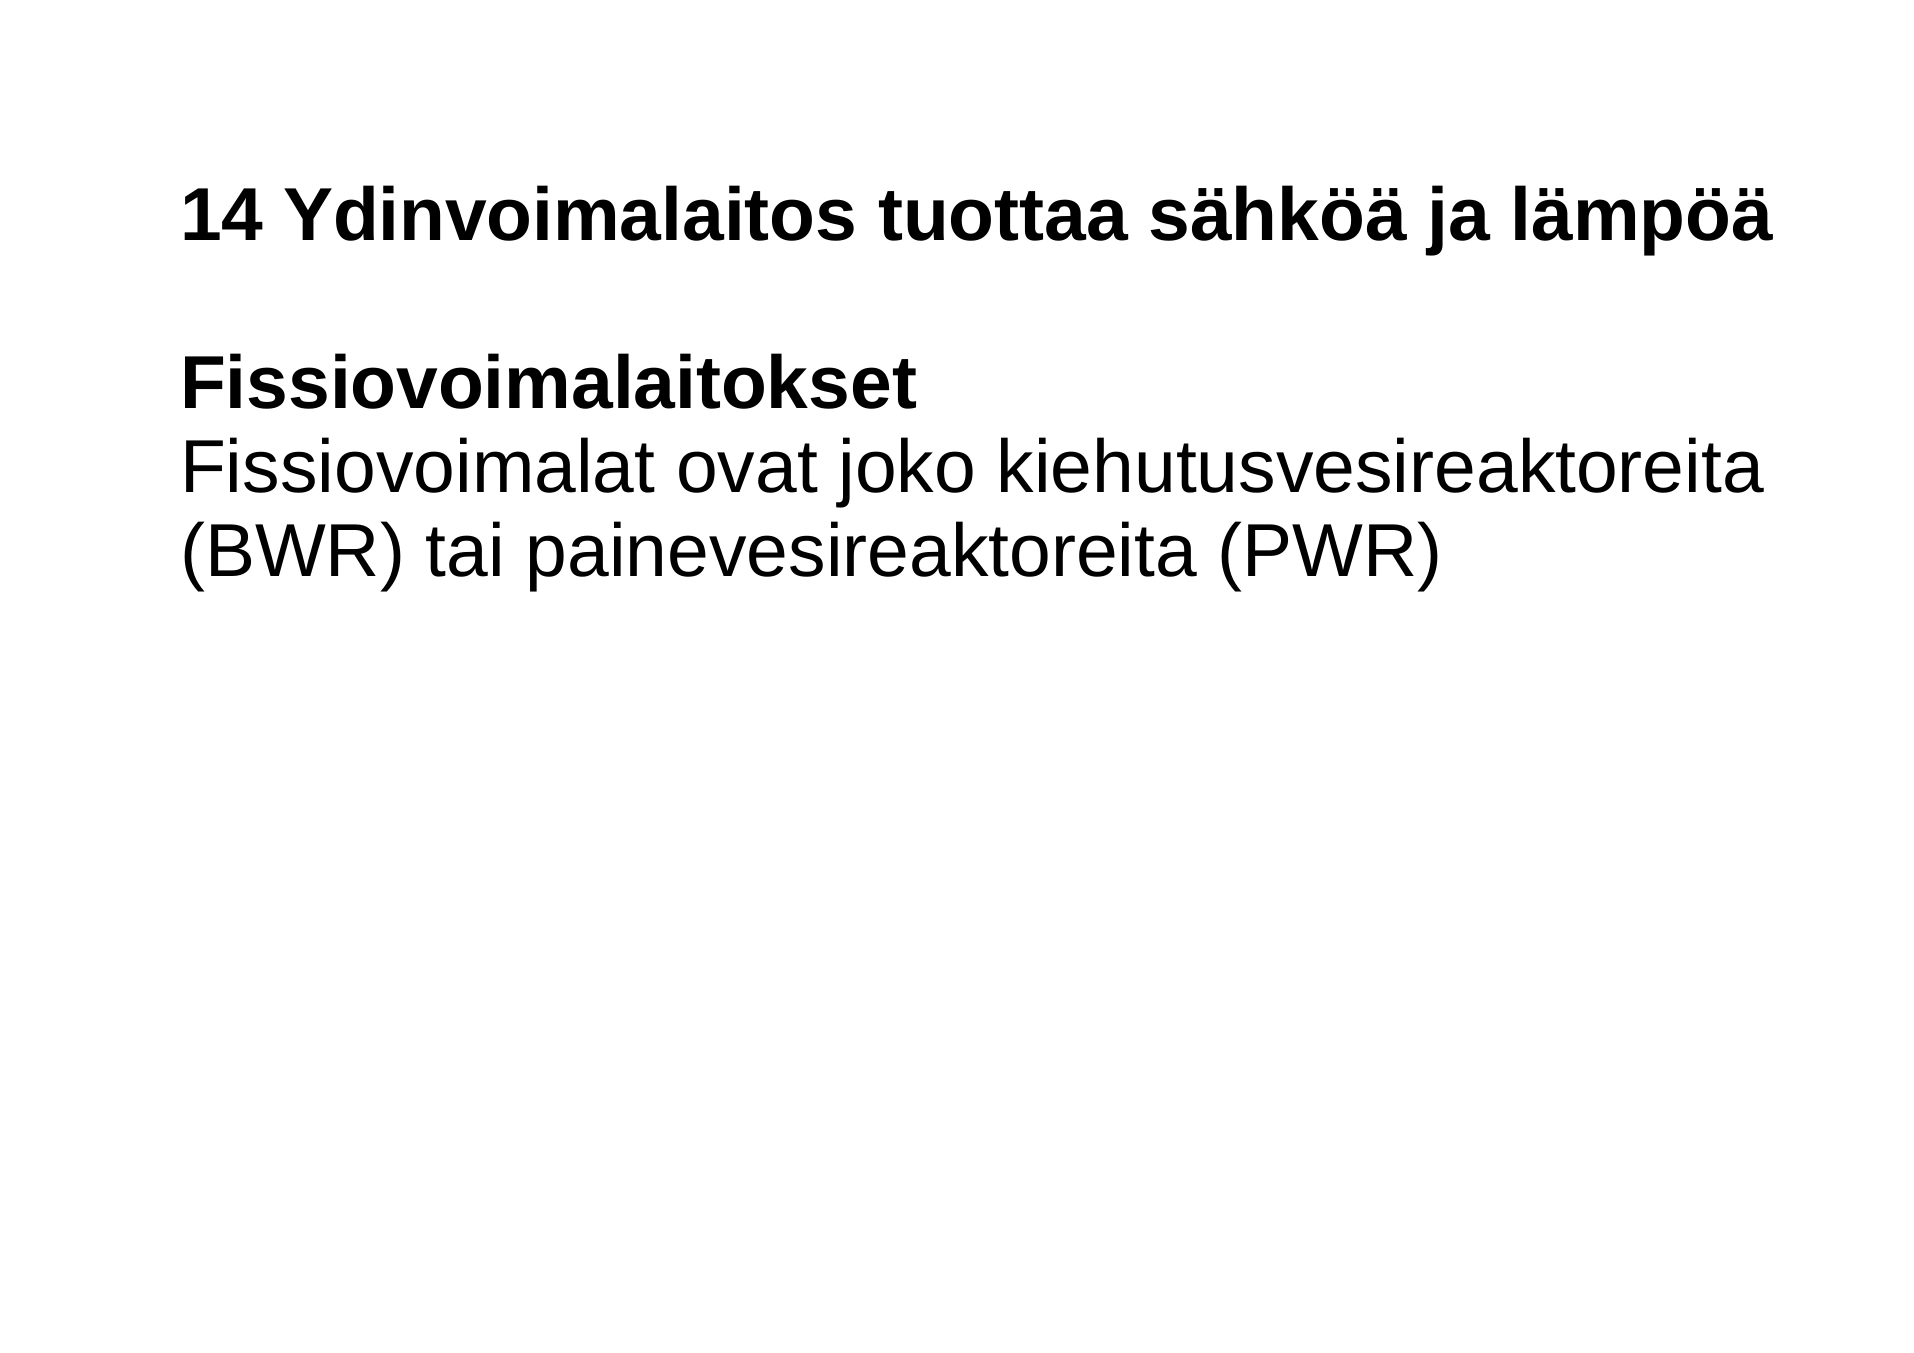

14 Ydinvoimalaitos tuottaa sähköä ja lämpöä
Fissiovoimalaitokset
Fissiovoimalat ovat joko kiehutusvesireaktoreita
(BWR) tai painevesireaktoreita (PWR)